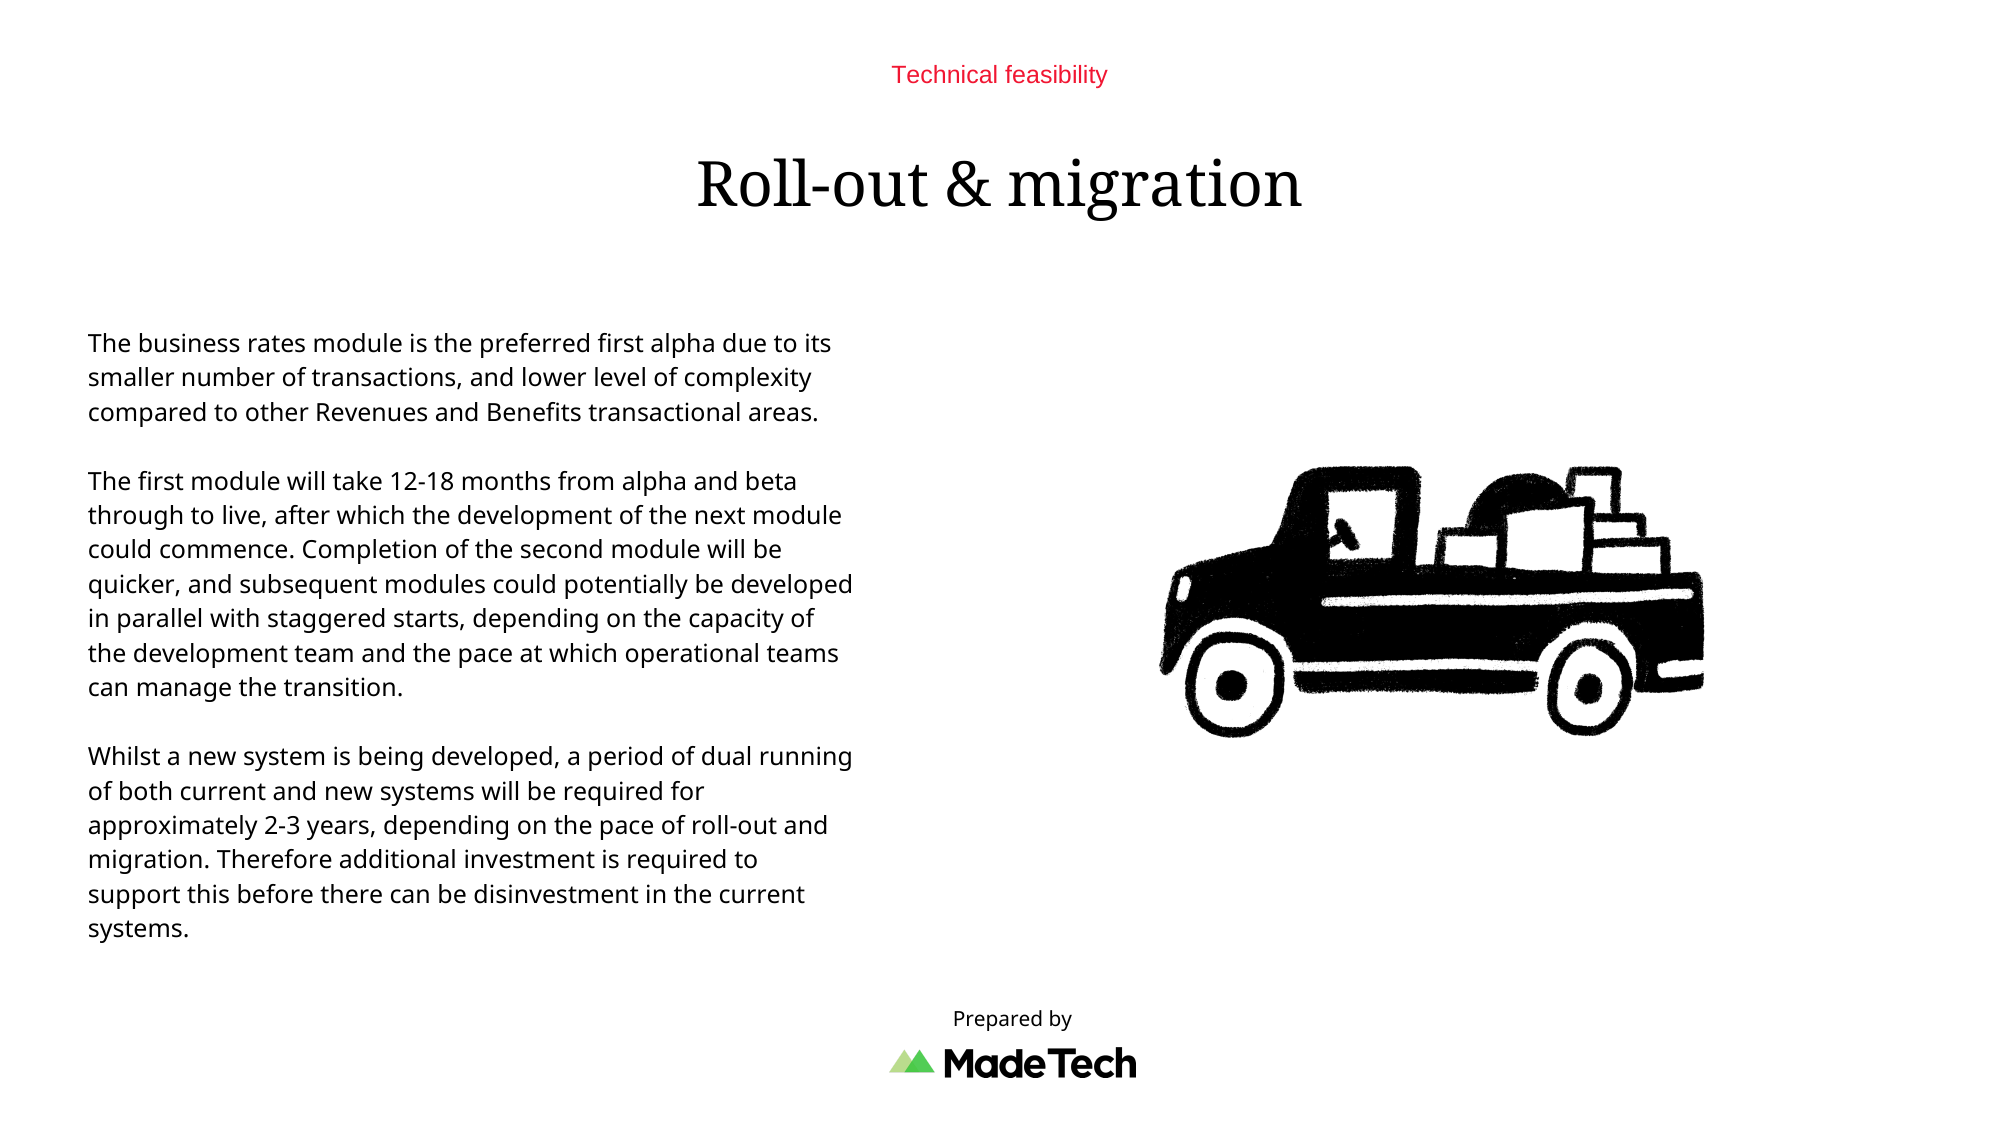

Technical feasibility
Roll-out & migration
The business rates module is the preferred first alpha due to its smaller number of transactions, and lower level of complexity compared to other Revenues and Benefits transactional areas.
The first module will take 12-18 months from alpha and beta through to live, after which the development of the next module could commence. Completion of the second module will be quicker, and subsequent modules could potentially be developed in parallel with staggered starts, depending on the capacity of the development team and the pace at which operational teams can manage the transition.
Whilst a new system is being developed, a period of dual running of both current and new systems will be required for approximately 2-3 years, depending on the pace of roll-out and migration. Therefore additional investment is required to support this before there can be disinvestment in the current systems.
Prepared by